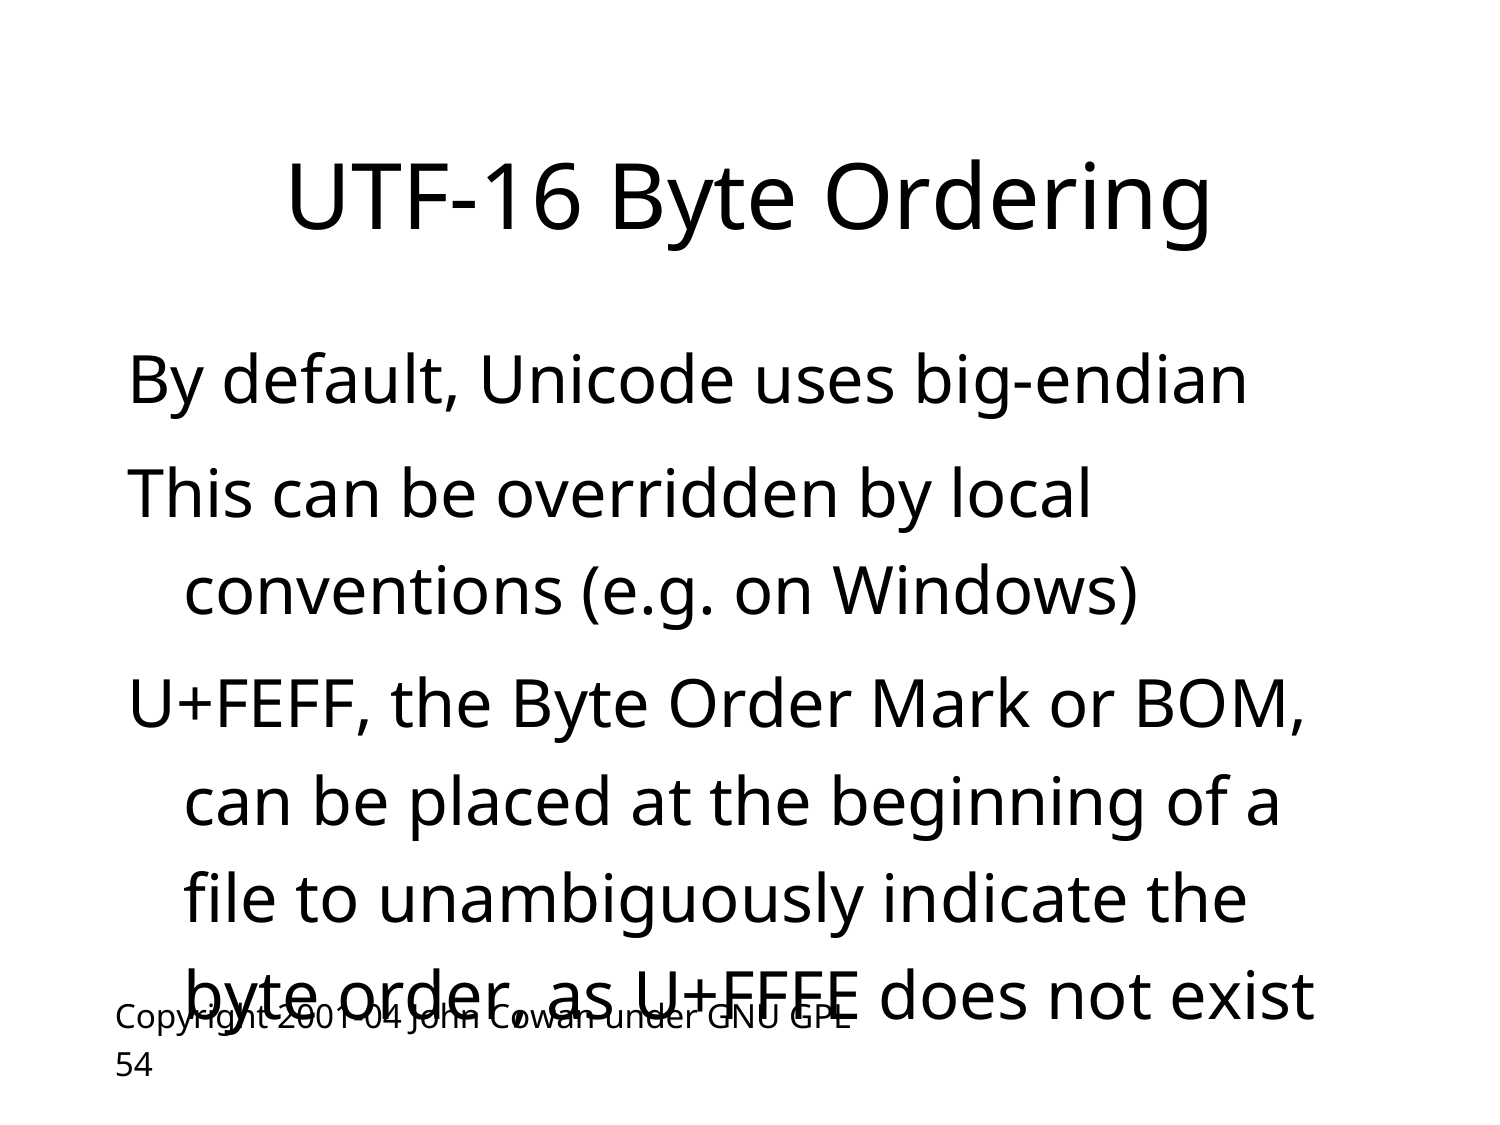

# UTF-16 Byte Ordering
By default, Unicode uses big-endian
This can be overridden by local conventions (e.g. on Windows)
U+FEFF, the Byte Order Mark or BOM, can be placed at the beginning of a file to unambiguously indicate the byte order, as U+FFFE does not exist